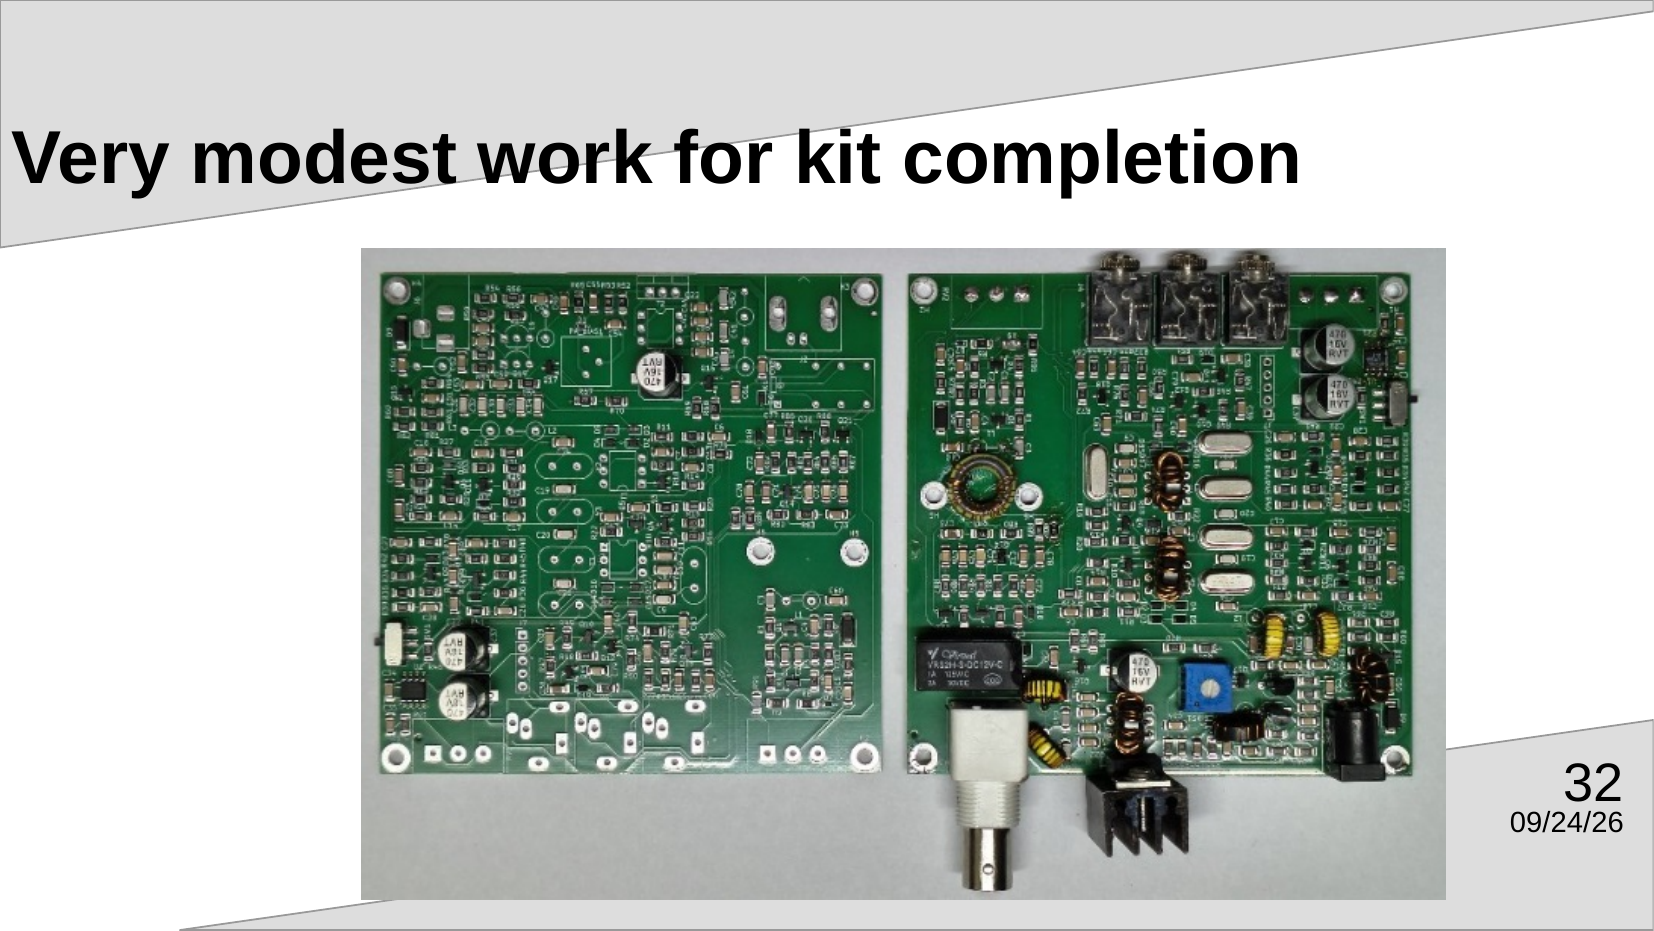

# Very modest work for kit completion
32